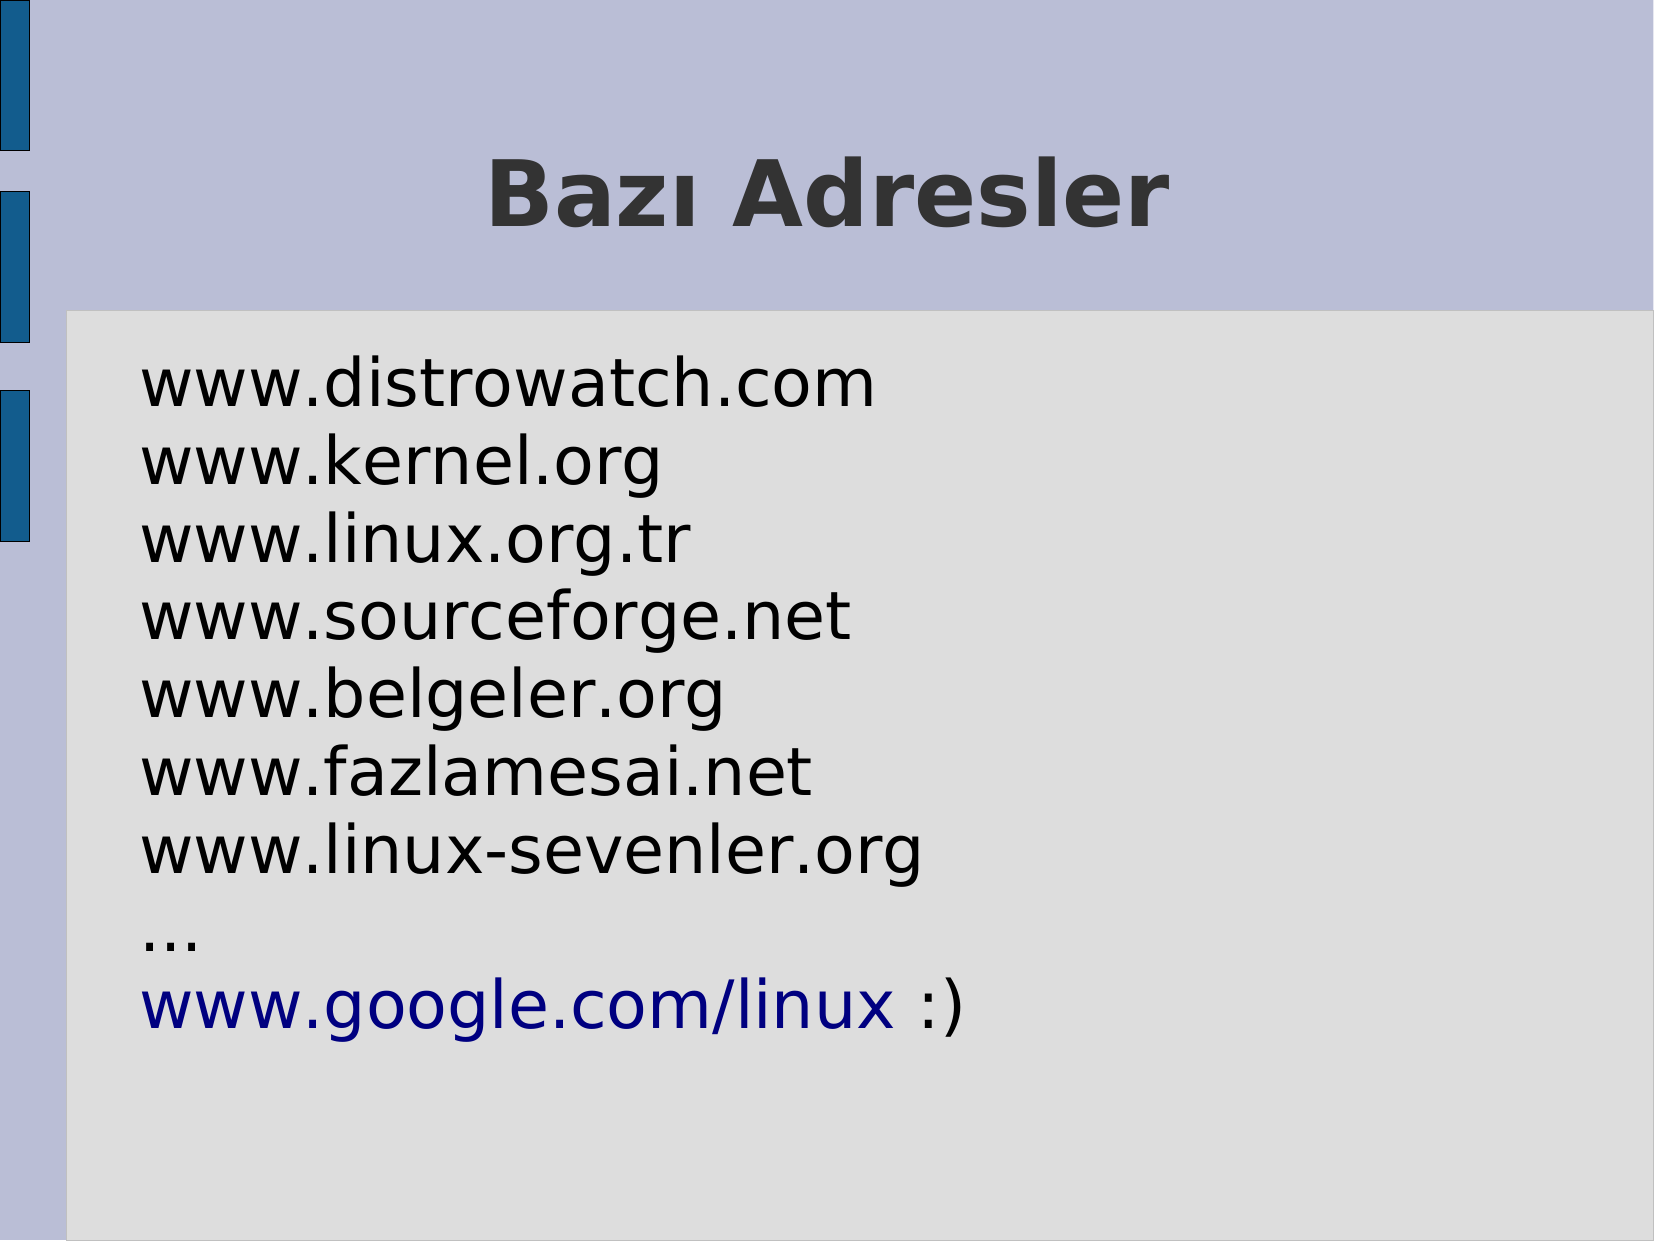

# Bazı Adresler
www.distrowatch.com
www.kernel.org
www.linux.org.tr
www.sourceforge.net
www.belgeler.org
www.fazlamesai.net
www.linux-sevenler.org
...
www.google.com/linux :)